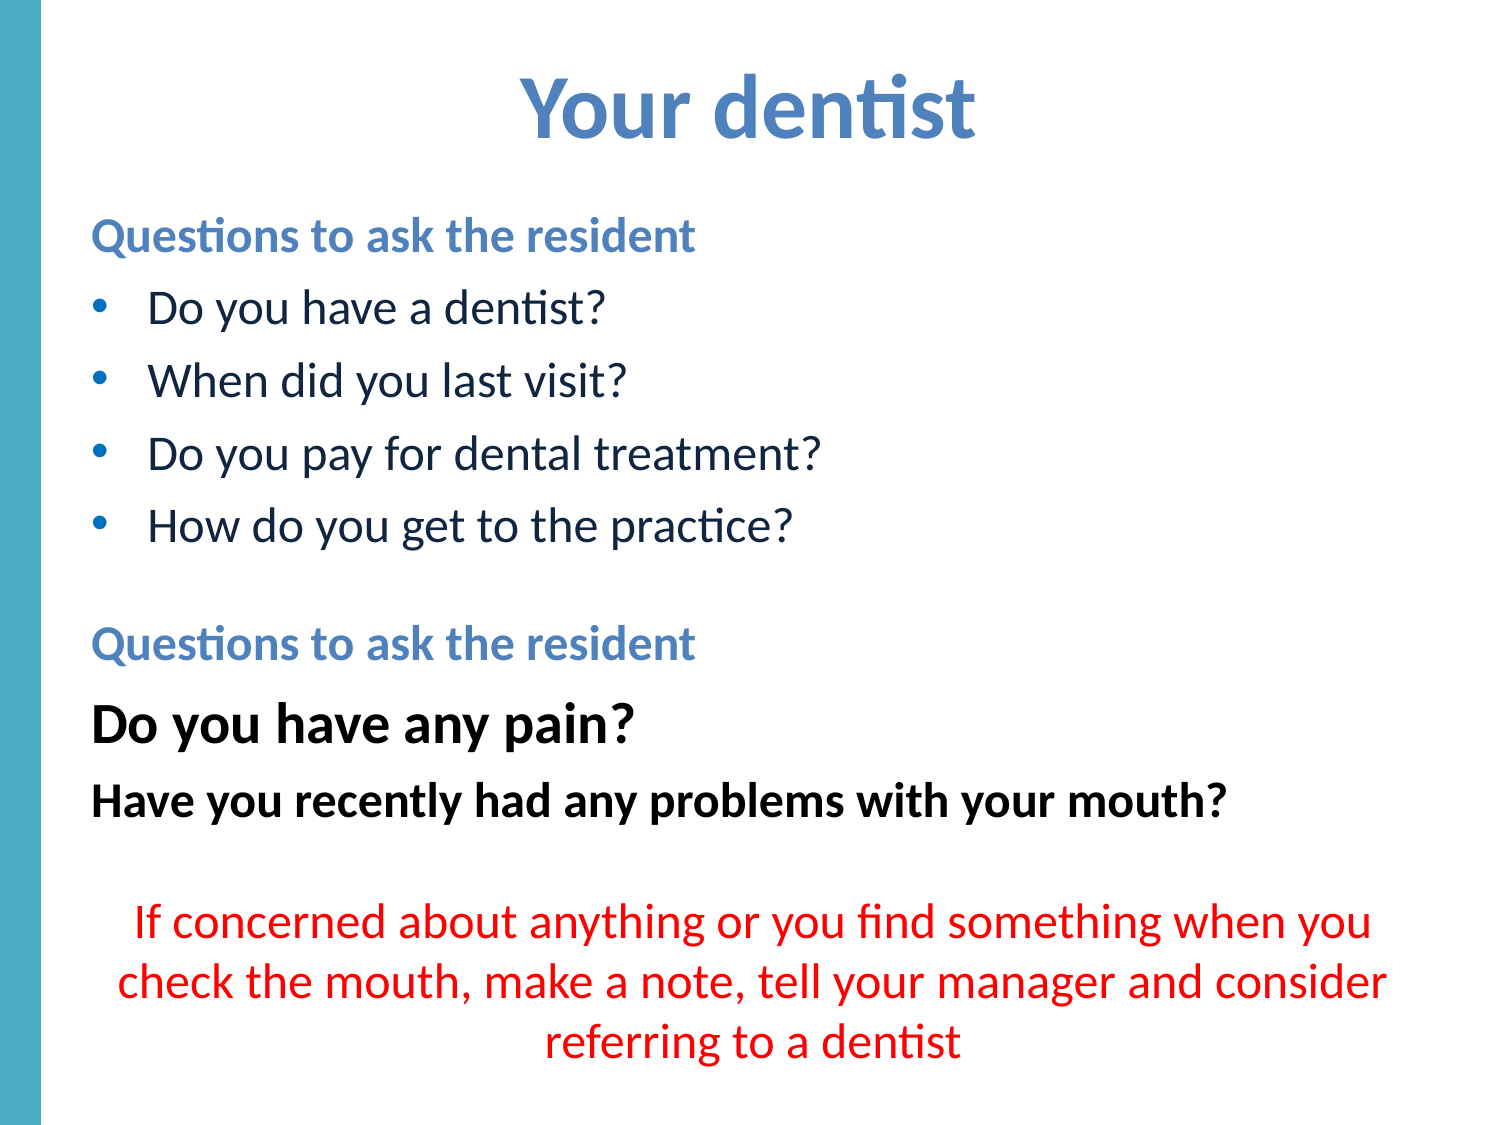

# Your dentist
Questions to ask the resident
Do you have a dentist?
When did you last visit?
Do you pay for dental treatment?
How do you get to the practice?
Questions to ask the resident
Do you have any pain?
Have you recently had any problems with your mouth?
If concerned about anything or you find something when you check the mouth, make a note, tell your manager and consider referring to a dentist